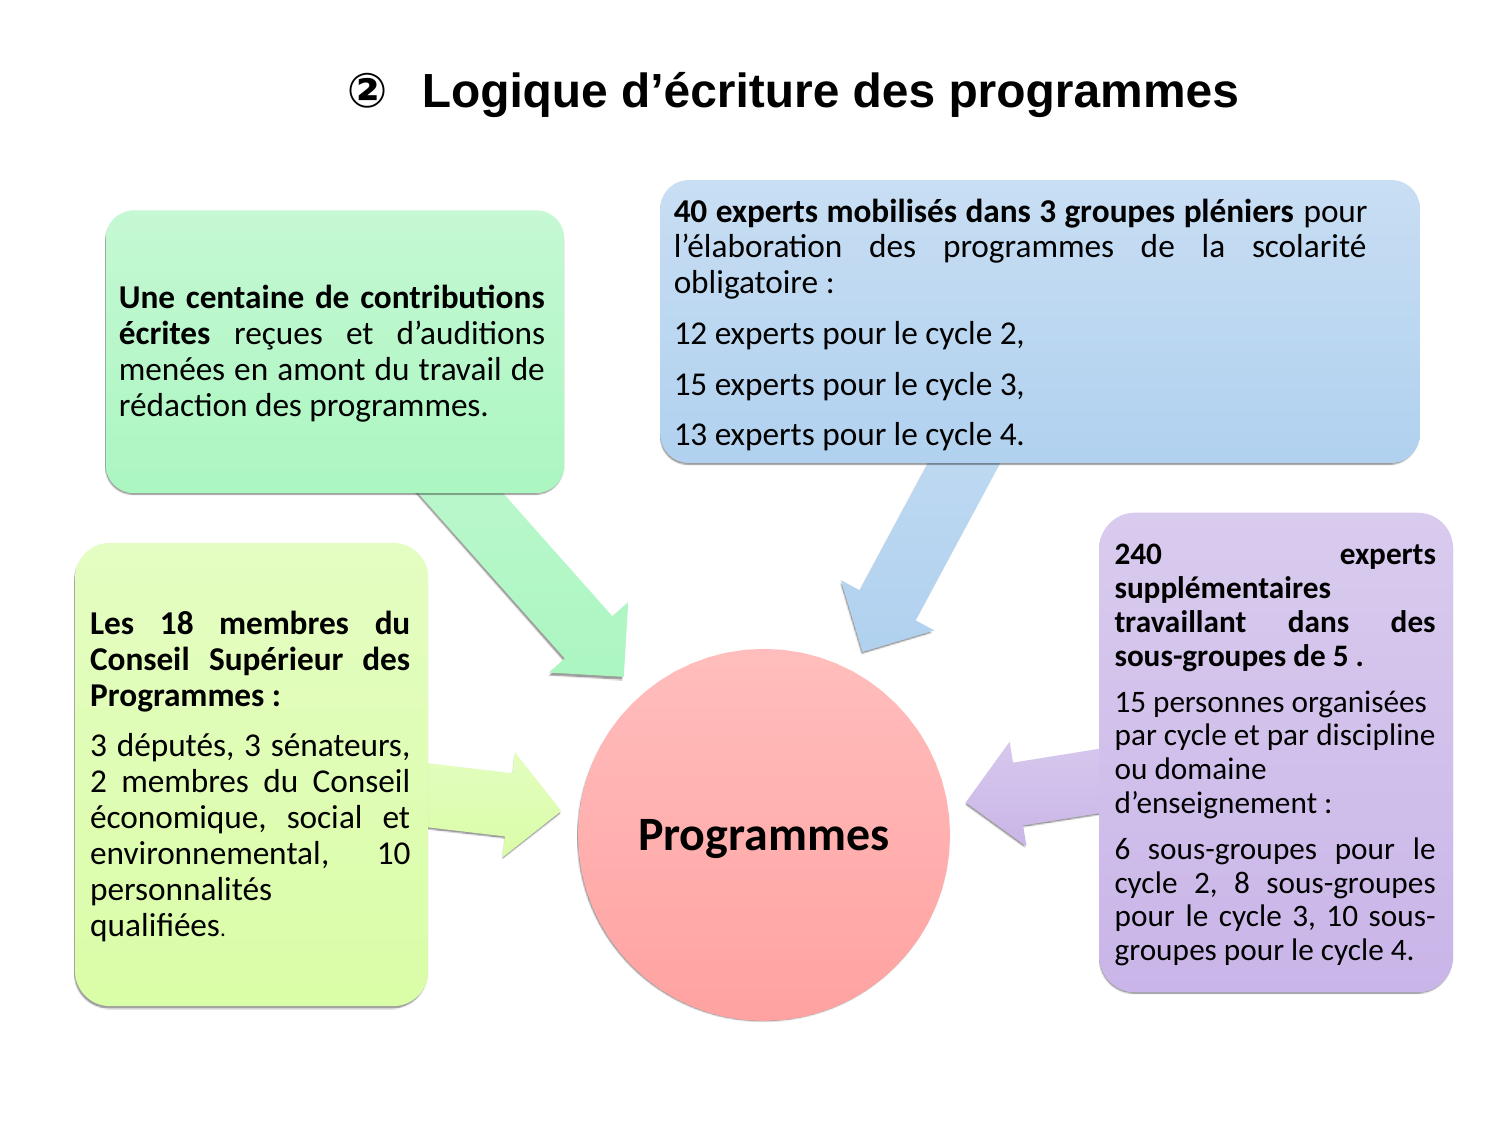

Logique d’écriture des programmes
#
40 experts mobilisés dans 3 groupes pléniers pour l’élaboration des programmes de la scolarité obligatoire :
12 experts pour le cycle 2,
15 experts pour le cycle 3,
13 experts pour le cycle 4.
Une centaine de contributions écrites reçues et d’auditions menées en amont du travail de rédaction des programmes.
240 experts supplémentaires travaillant dans des sous-groupes de 5 .
15 personnes organisées par cycle et par discipline ou domaine d’enseignement :
6 sous-groupes pour le cycle 2, 8 sous-groupes pour le cycle 3, 10 sous-groupes pour le cycle 4.
Les 18 membres du Conseil Supérieur des Programmes :
3 députés, 3 sénateurs, 2 membres du Conseil économique, social et environnemental, 10 personnalités qualifiées.
Programmes